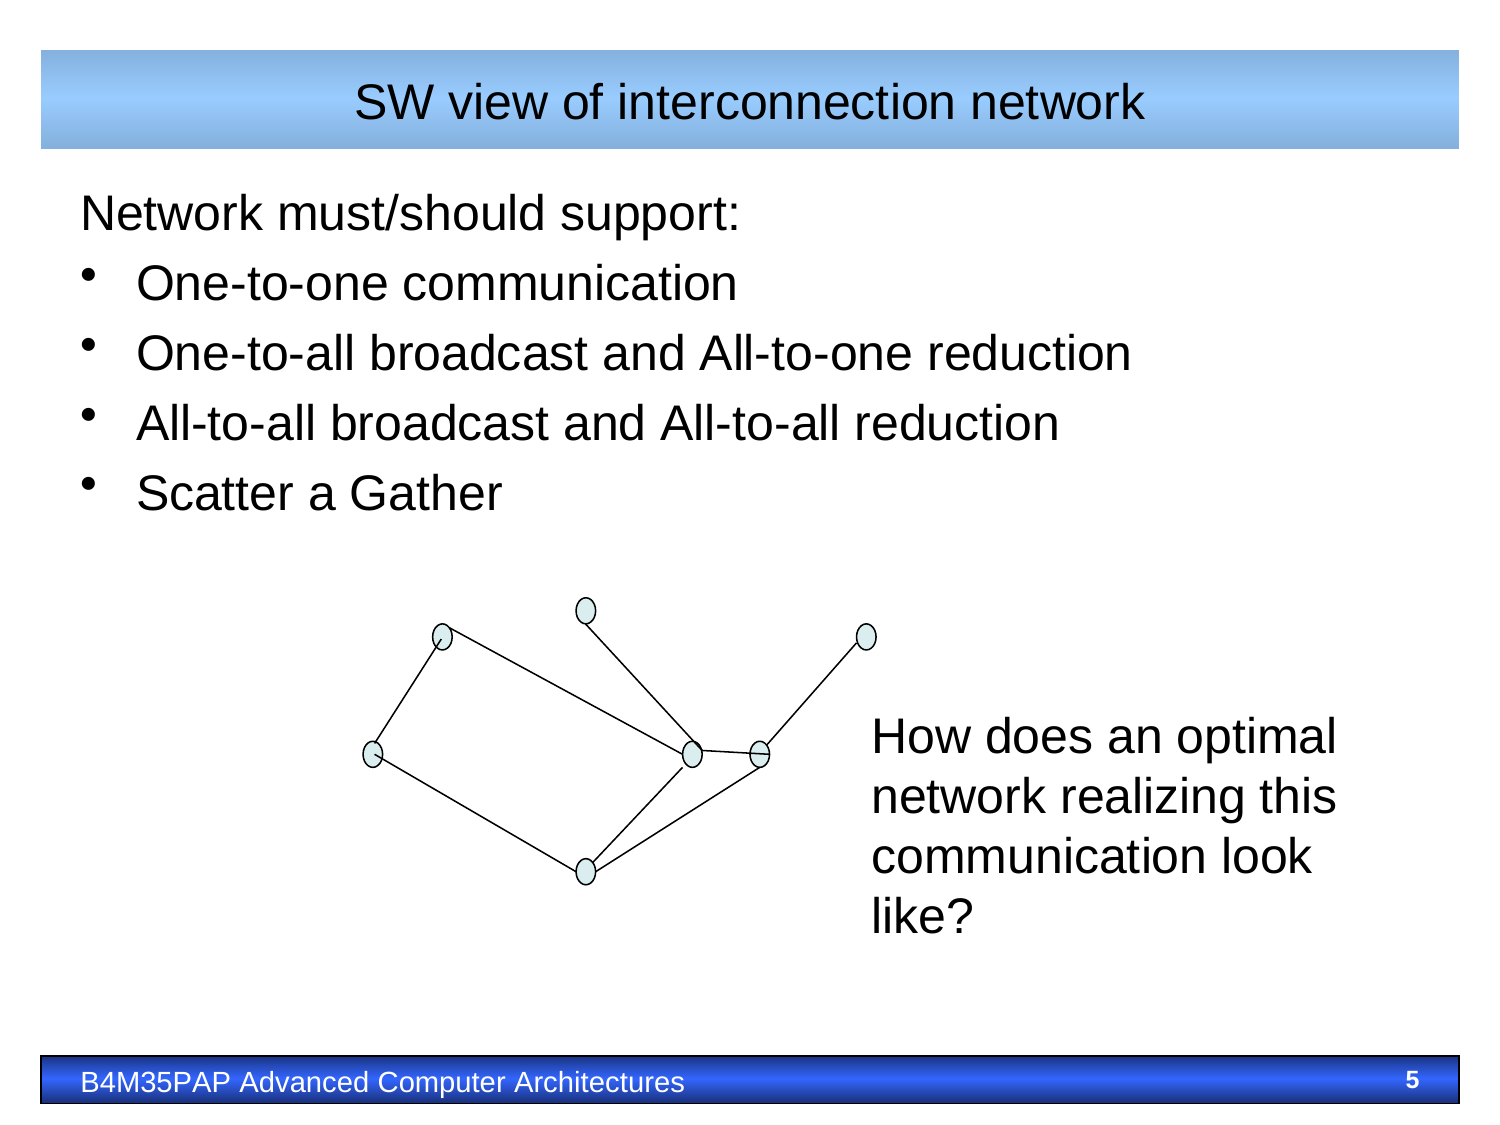

# SW view of interconnection network
Network must/should support:
One-to-one communication
One-to-all broadcast and All-to-one reduction
All-to-all broadcast and All-to-all reduction
Scatter a Gather
How does an optimal network realizing this communication look like?